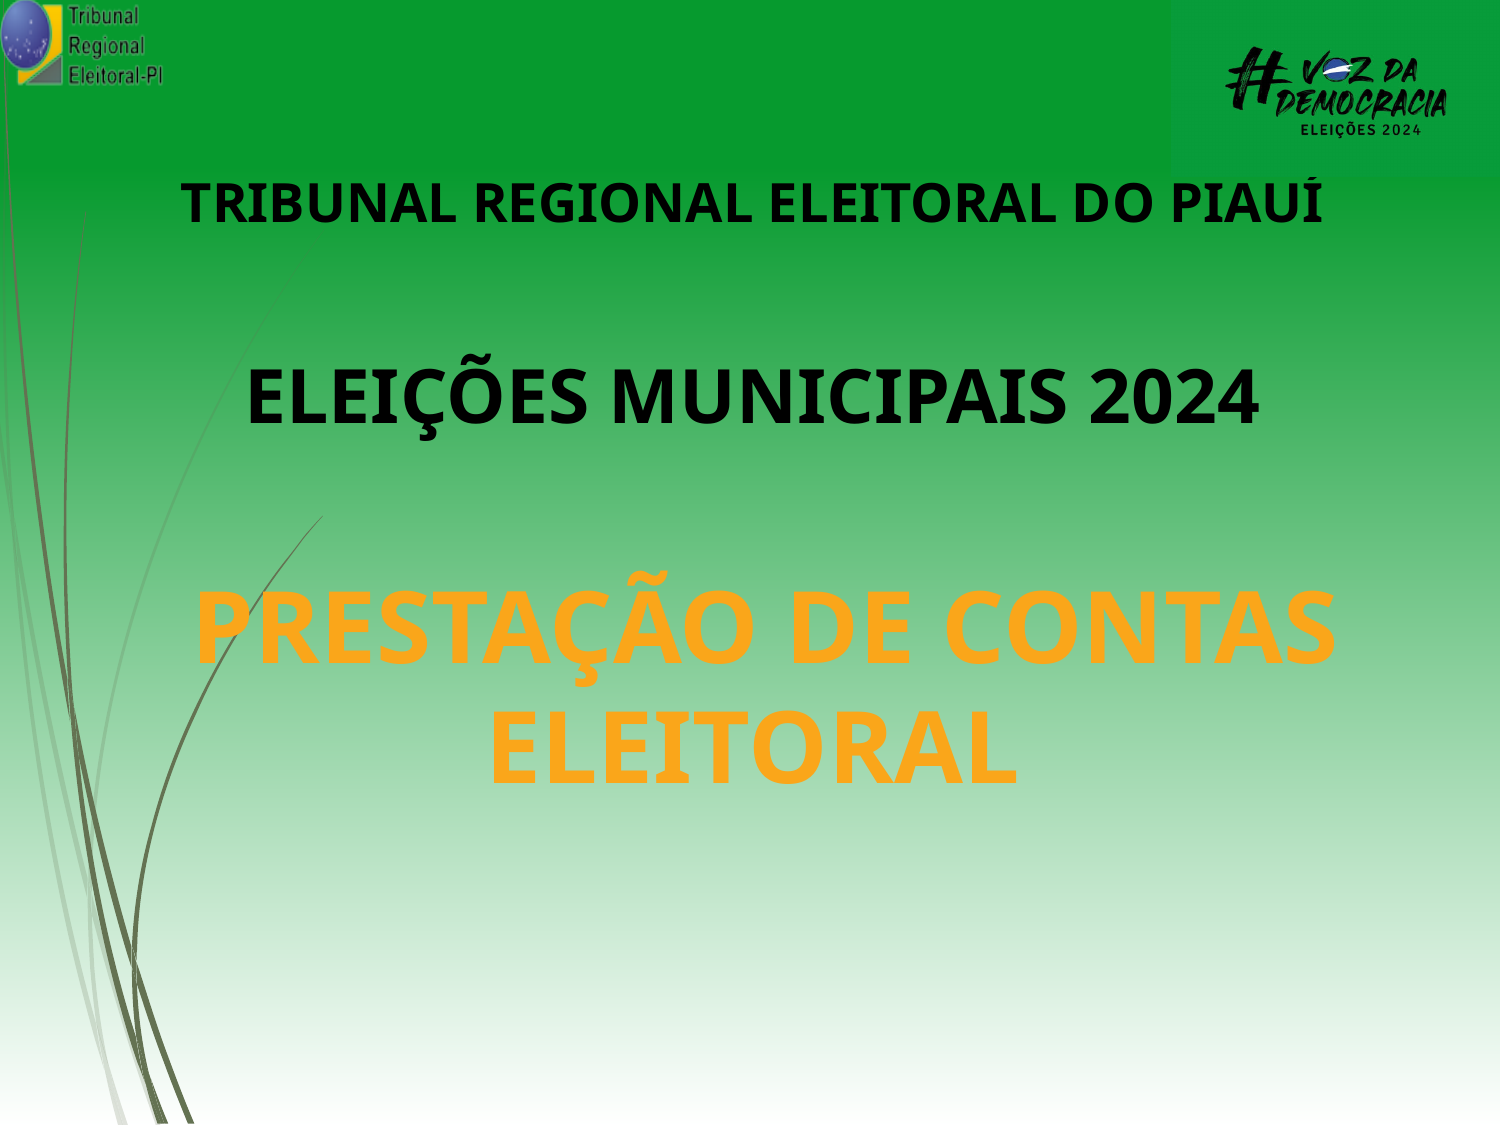

TRIBUNAL REGIONAL ELEITORAL DO PIAUÍ
ELEIÇÕES MUNICIPAIS 2024
 PRESTAÇÃO DE CONTAS ELEITORAL